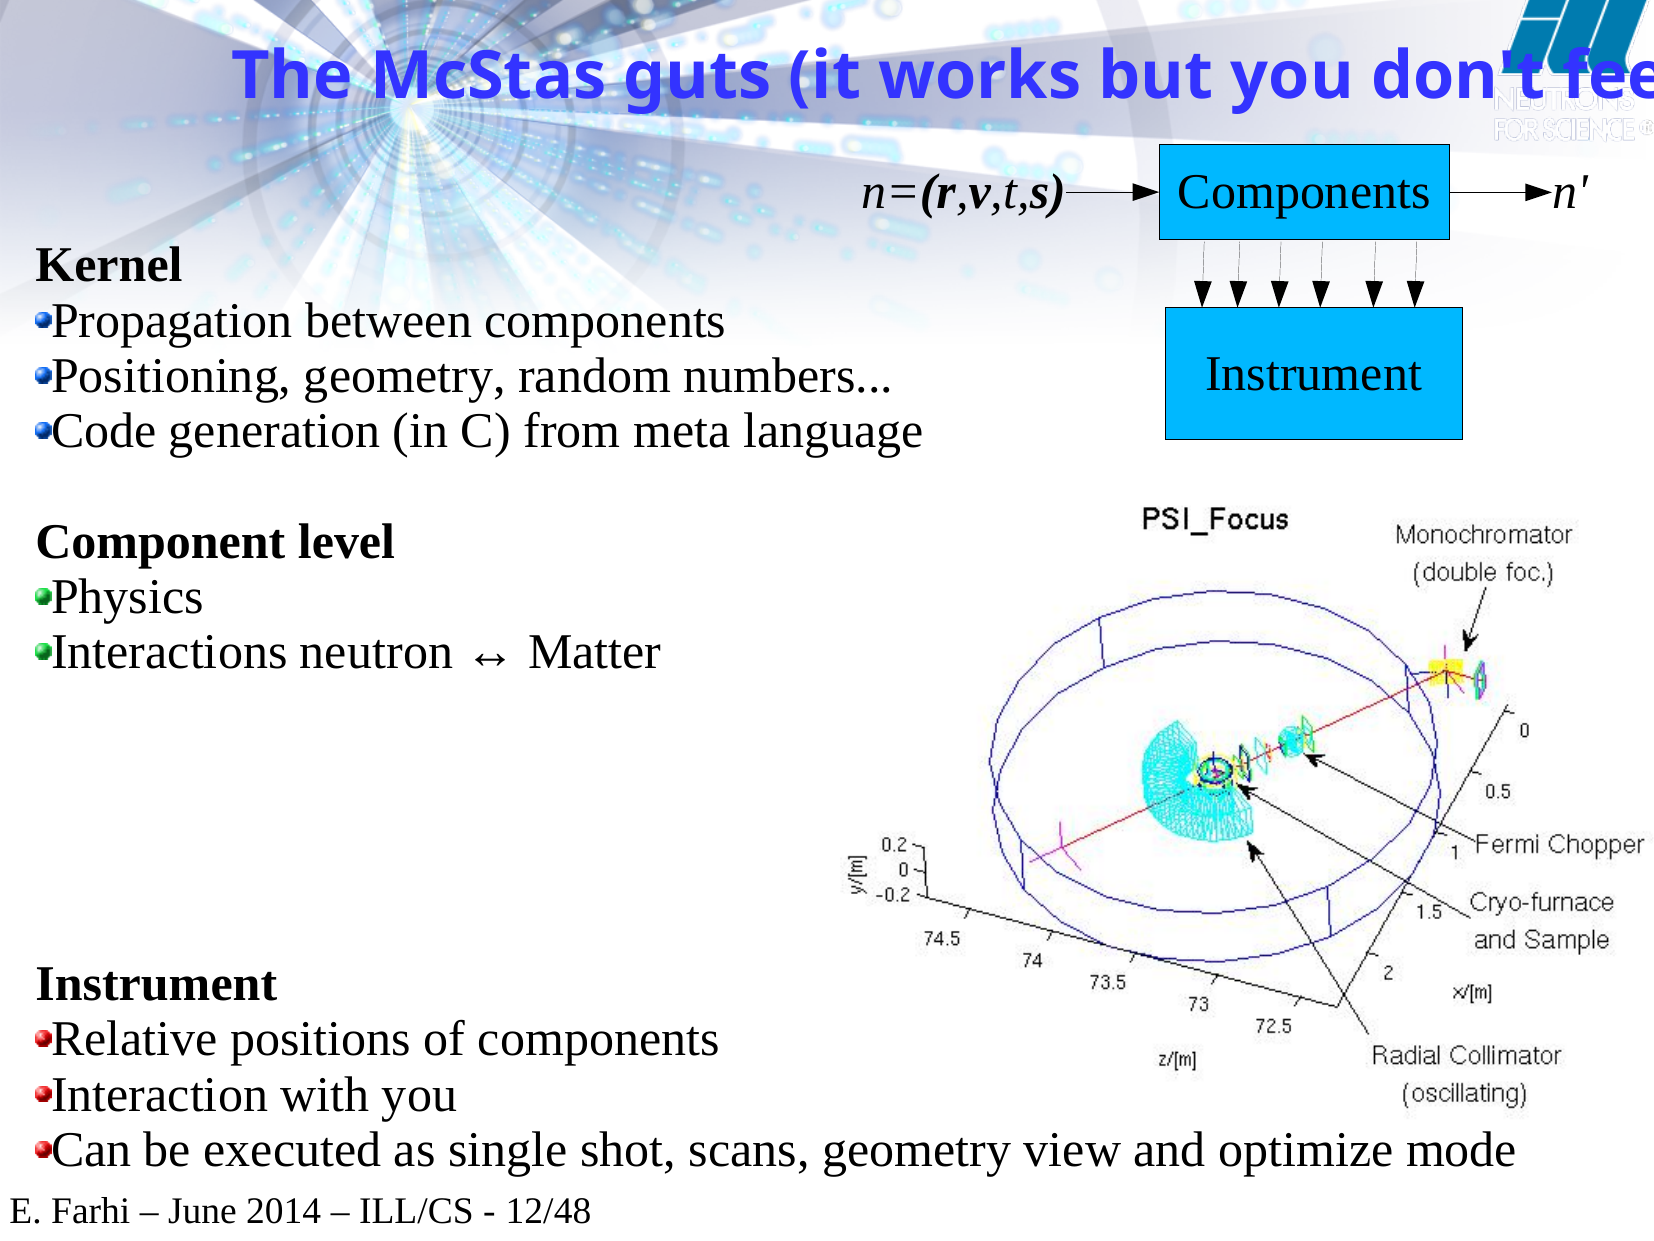

The McStas guts (it works but you don't feel it)
Components
n=(r,v,t,s)
n'
Kernel
Propagation between components
Positioning, geometry, random numbers...
Code generation (in C) from meta language
Component level
Physics
Interactions neutron ↔ Matter
Instrument
Relative positions of components
Interaction with you
Can be executed as single shot, scans, geometry view and optimize mode
Instrument